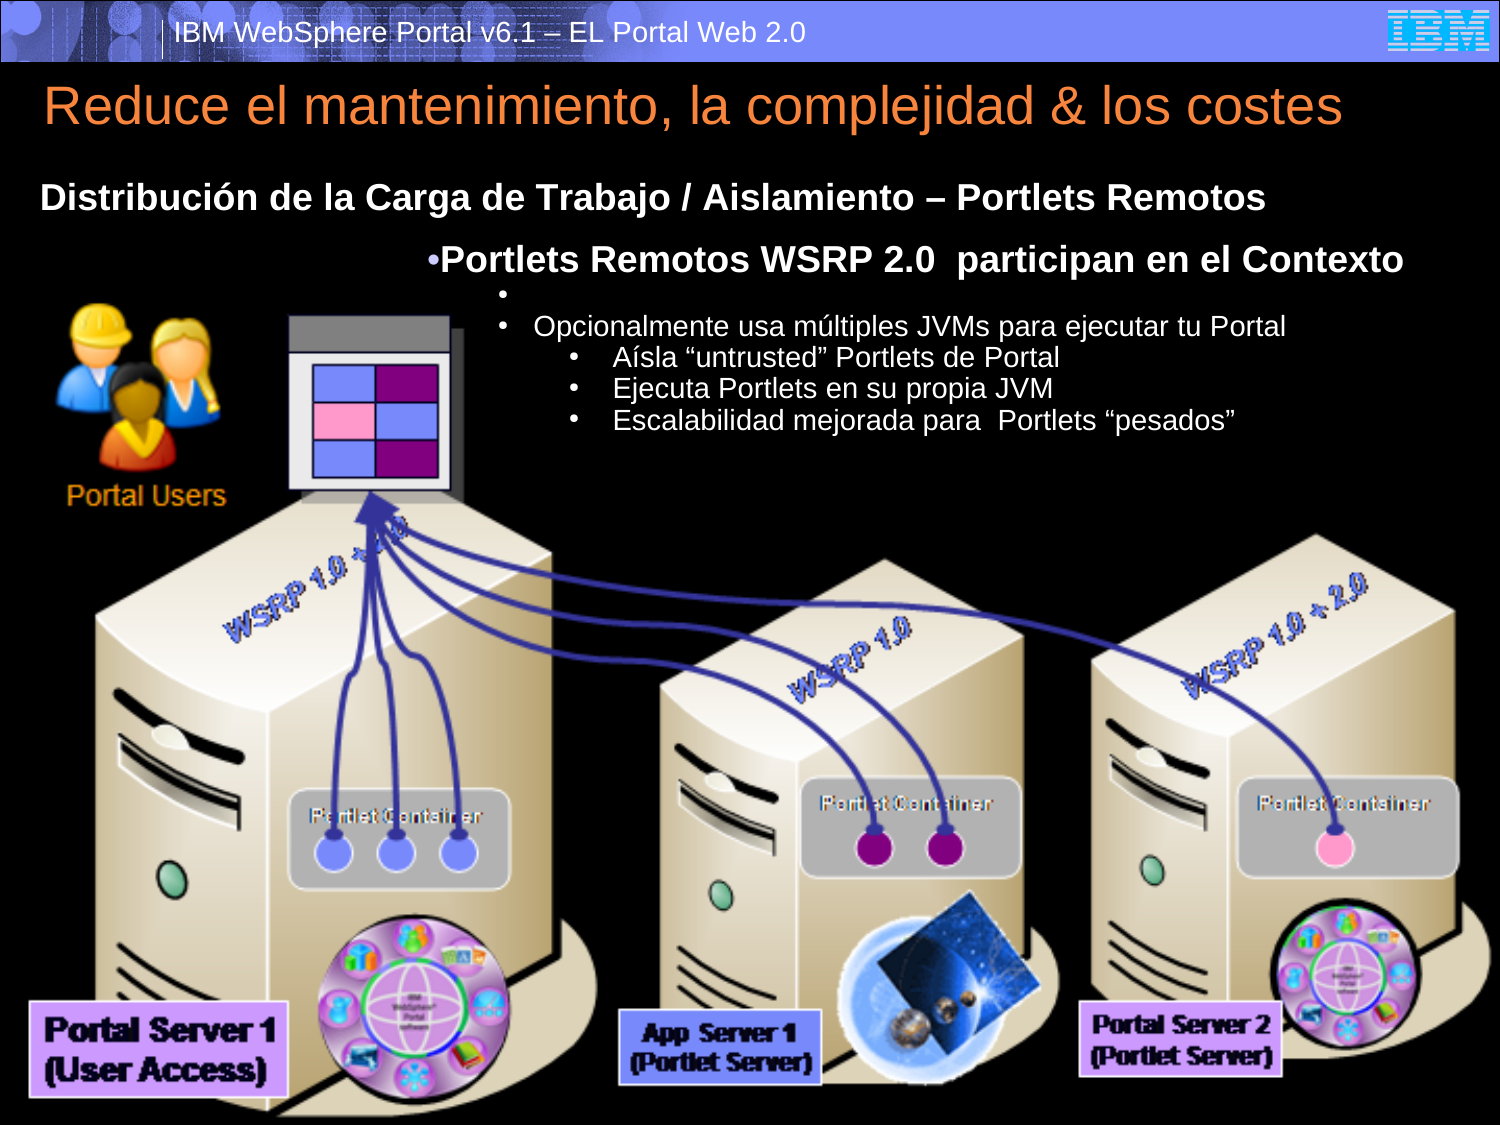

# Reduce el mantenimiento, la complejidad & los costes
Distribución de la Carga de Trabajo / Aislamiento – Portlets Remotos
Portlets Remotos WSRP 2.0 participan en el Contexto
Opcionalmente usa múltiples JVMs para ejecutar tu Portal
 Aísla “untrusted” Portlets de Portal
 Ejecuta Portlets en su propia JVM
 Escalabilidad mejorada para Portlets “pesados”
25